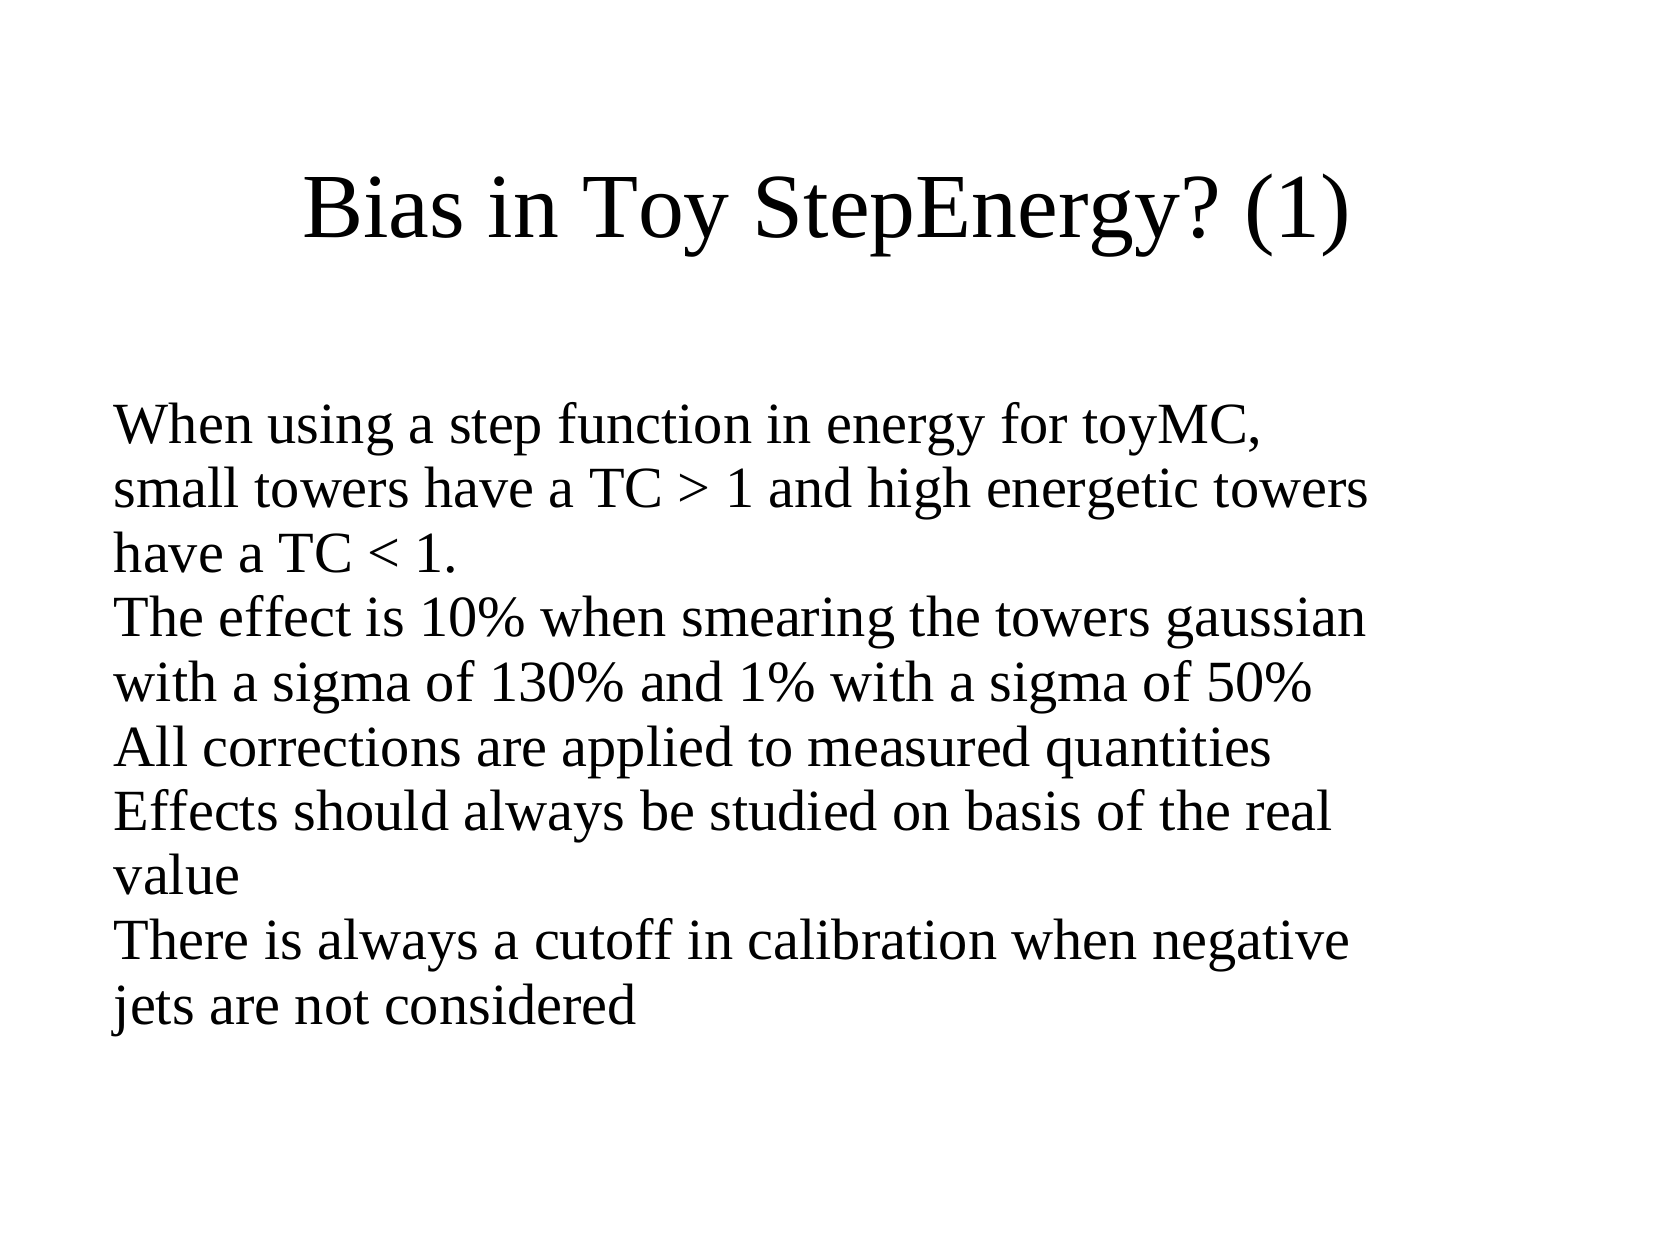

# Bias in Toy StepEnergy? (1)
When using a step function in energy for toyMC, small towers have a TC > 1 and high energetic towers have a TC < 1.
The effect is 10% when smearing the towers gaussian with a sigma of 130% and 1% with a sigma of 50%
All corrections are applied to measured quantities
Effects should always be studied on basis of the real value
There is always a cutoff in calibration when negative jets are not considered